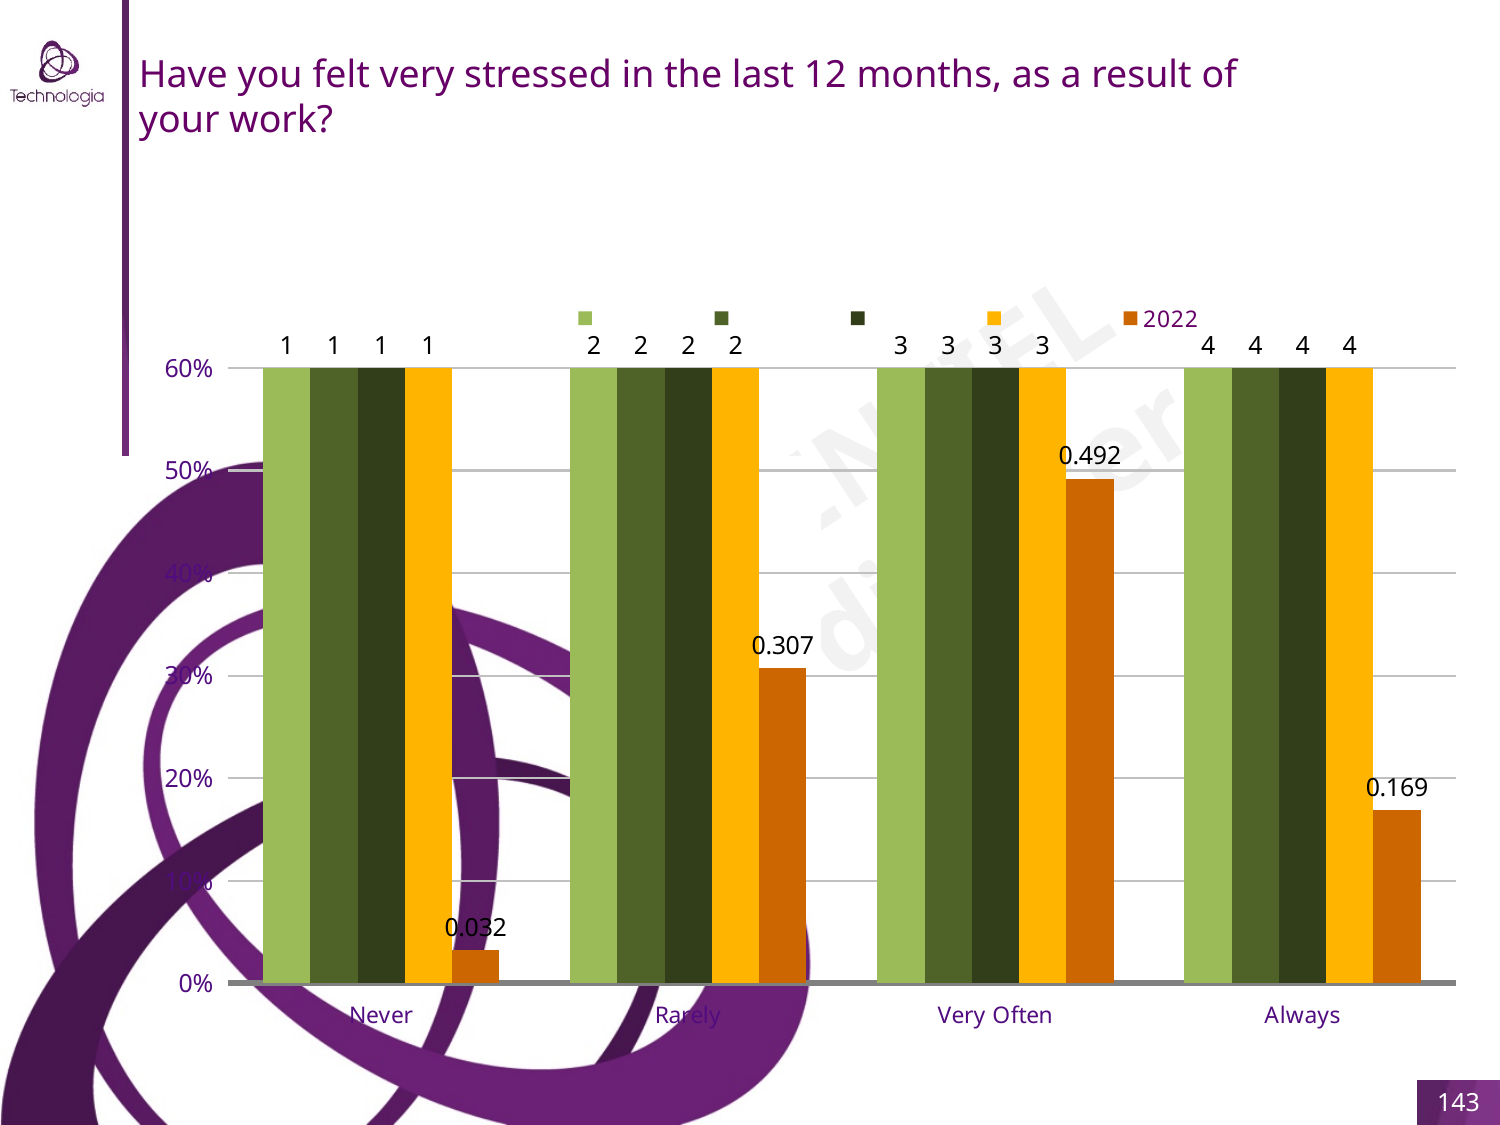

# Have you felt very stressed in the last 12 months, as a result of your work?
[unsupported chart]